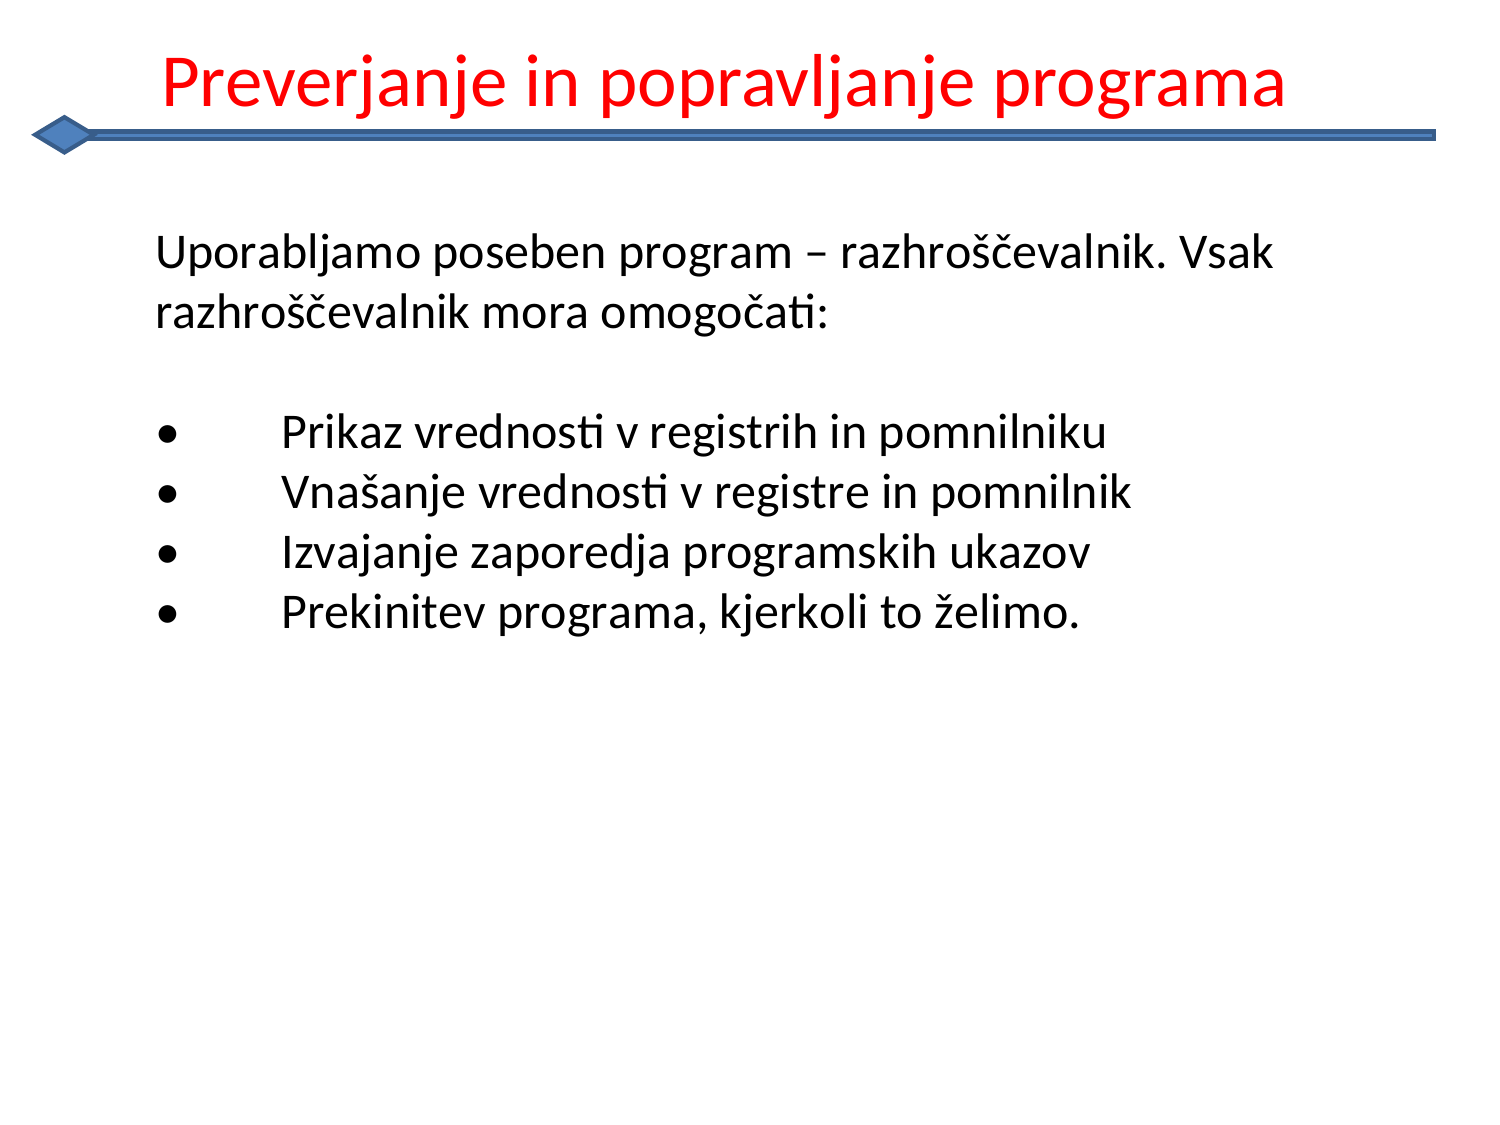

# Preverjanje in popravljanje programa
Uporabljamo poseben program – razhroščevalnik. Vsak razhroščevalnik mora omogočati:
•         Prikaz vrednosti v registrih in pomnilniku
•         Vnašanje vrednosti v registre in pomnilnik
•         Izvajanje zaporedja programskih ukazov
•         Prekinitev programa, kjerkoli to želimo.